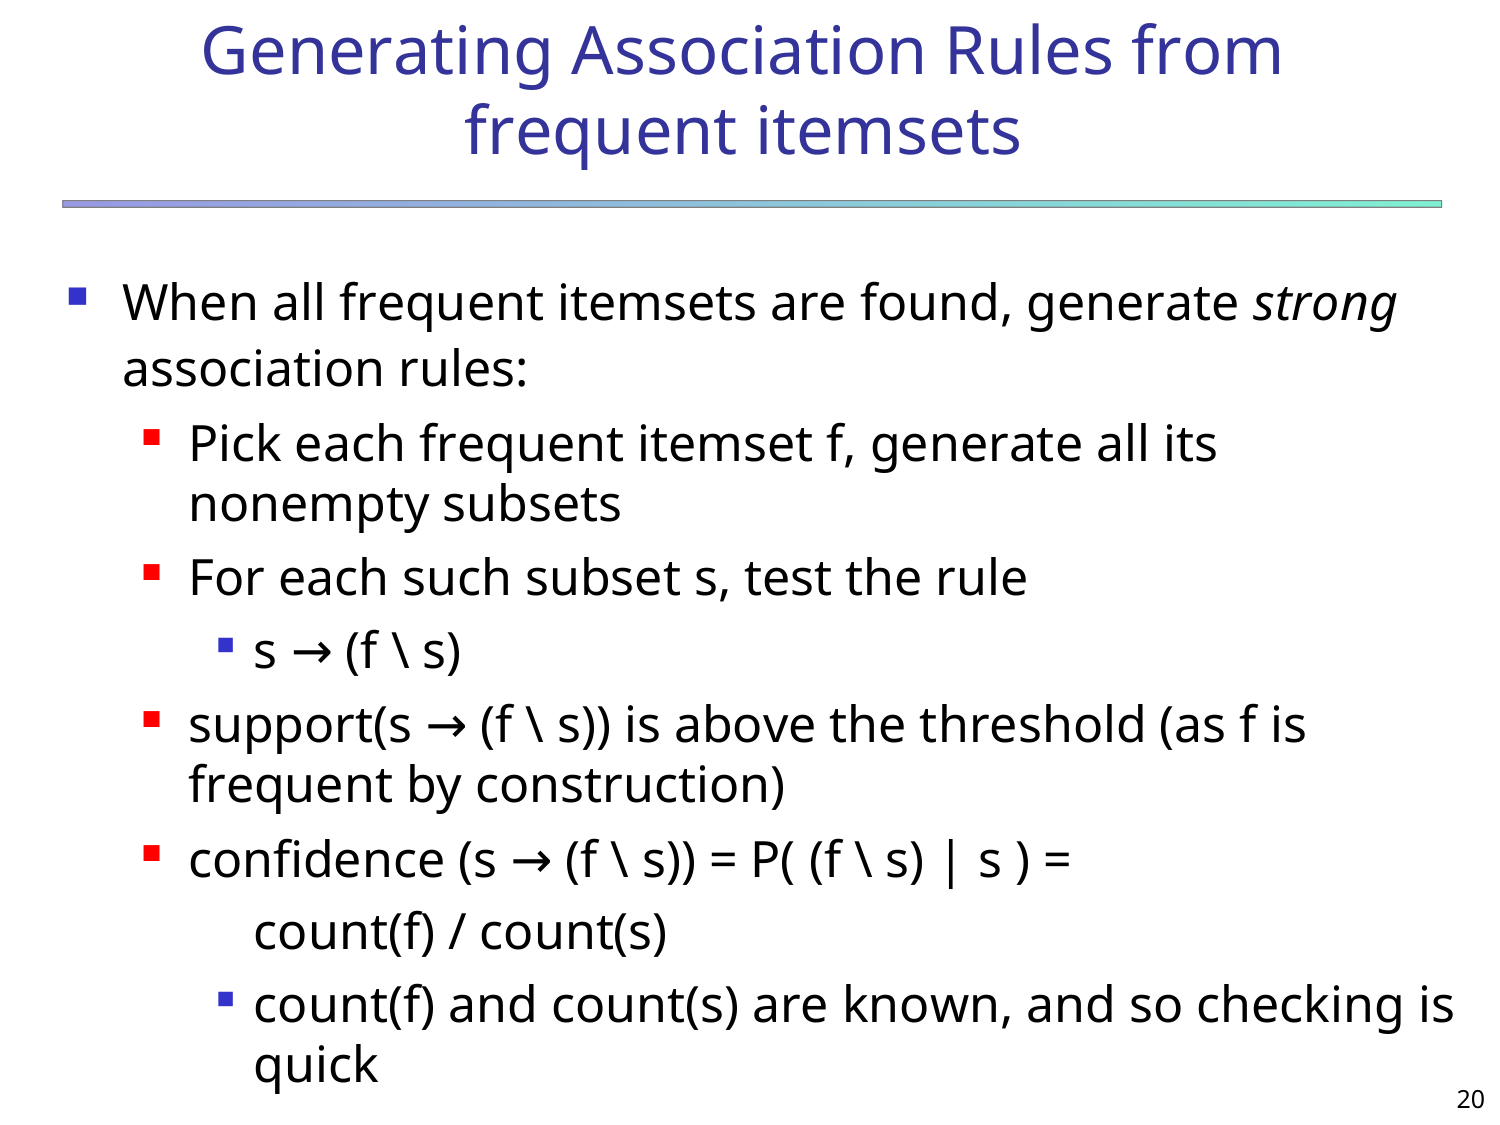

# Generating Association Rules from frequent itemsets
When all frequent itemsets are found, generate strong association rules:
Pick each frequent itemset f, generate all its nonempty subsets
For each such subset s, test the rule
s → (f \ s)
support(s → (f \ s)) is above the threshold (as f is frequent by construction)
confidence (s → (f \ s)) = P( (f \ s) | s ) =
count(f) / count(s)
count(f) and count(s) are known, and so checking is quick